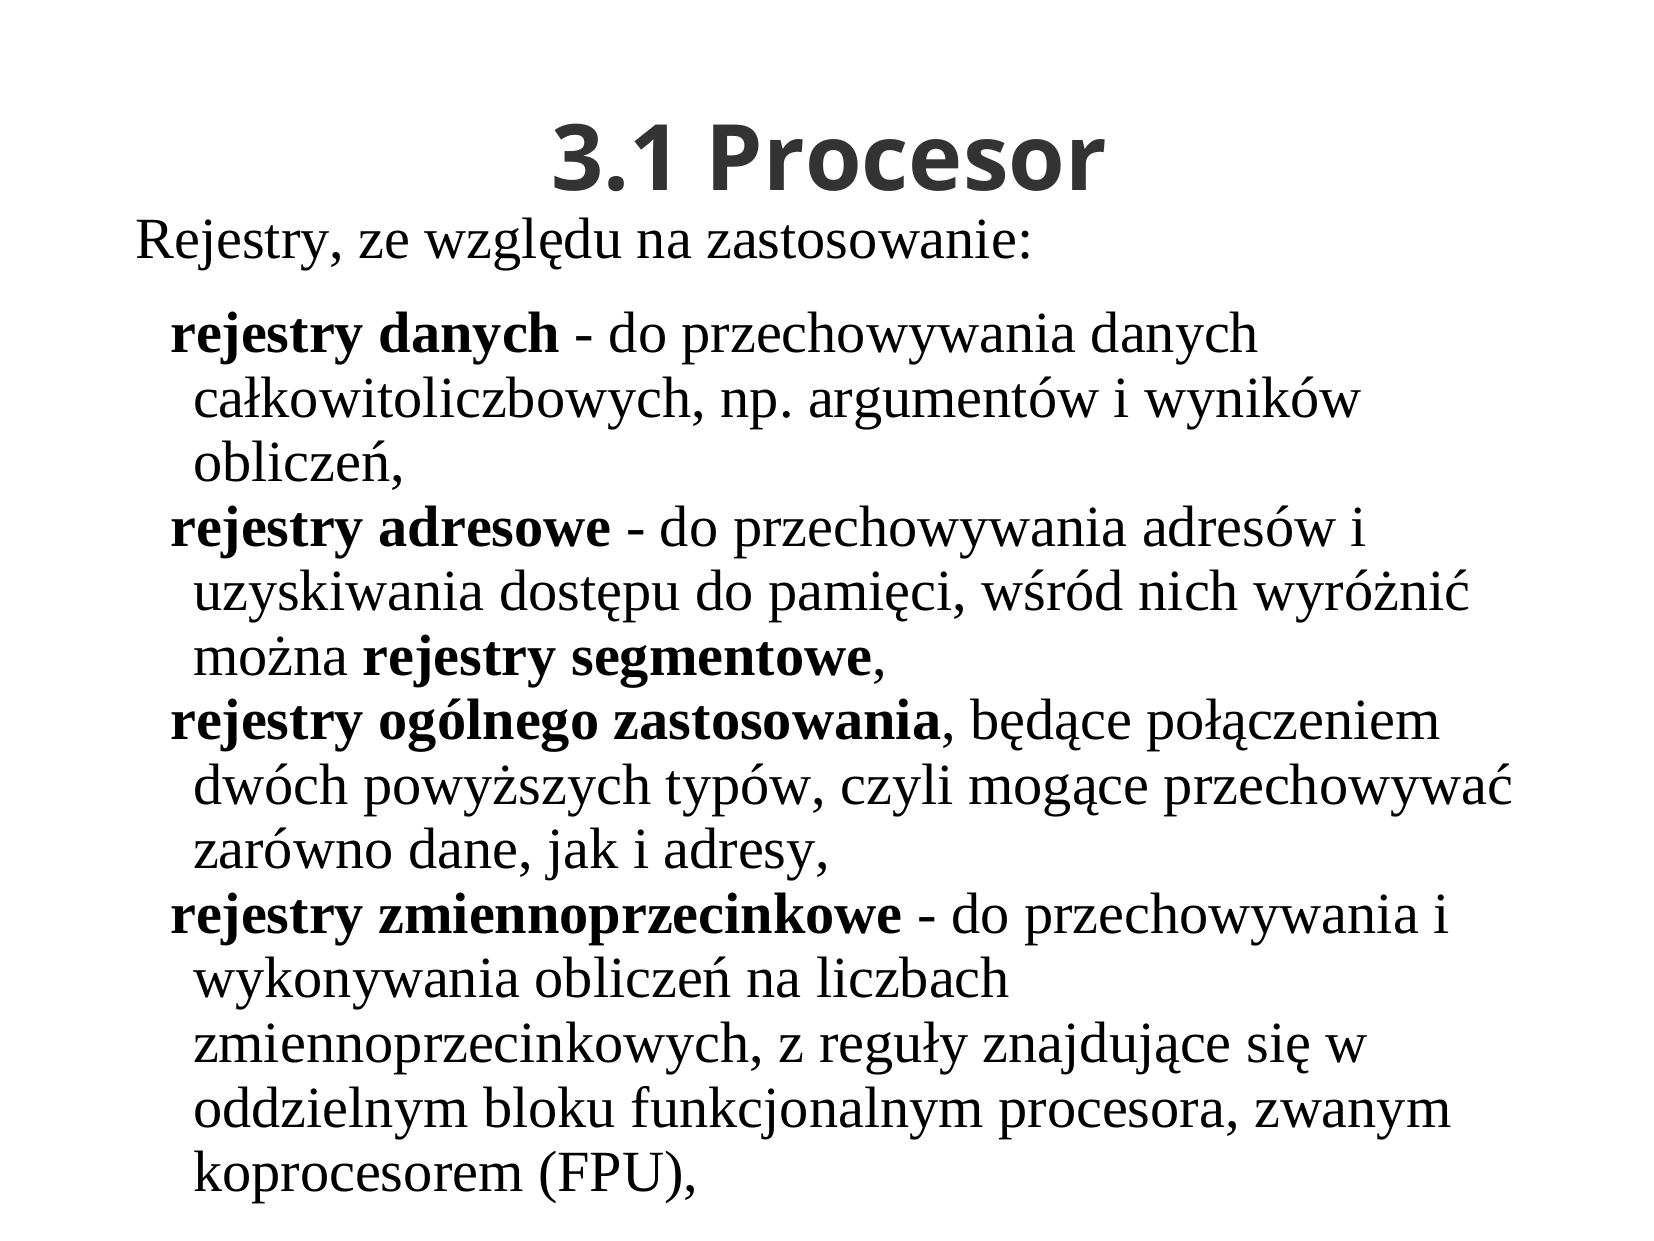

# 3.1 Procesor
Rejestry, ze względu na zastosowanie:
 rejestry danych - do przechowywania danych całkowitoliczbowych, np. argumentów i wyników obliczeń,
 rejestry adresowe - do przechowywania adresów i uzyskiwania dostępu do pamięci, wśród nich wyróżnić można rejestry segmentowe,
 rejestry ogólnego zastosowania, będące połączeniem dwóch powyższych typów, czyli mogące przechowywać zarówno dane, jak i adresy,
 rejestry zmiennoprzecinkowe - do przechowywania i wykonywania obliczeń na liczbach zmiennoprzecinkowych, z reguły znajdujące się w oddzielnym bloku funkcjonalnym procesora, zwanym koprocesorem (FPU),